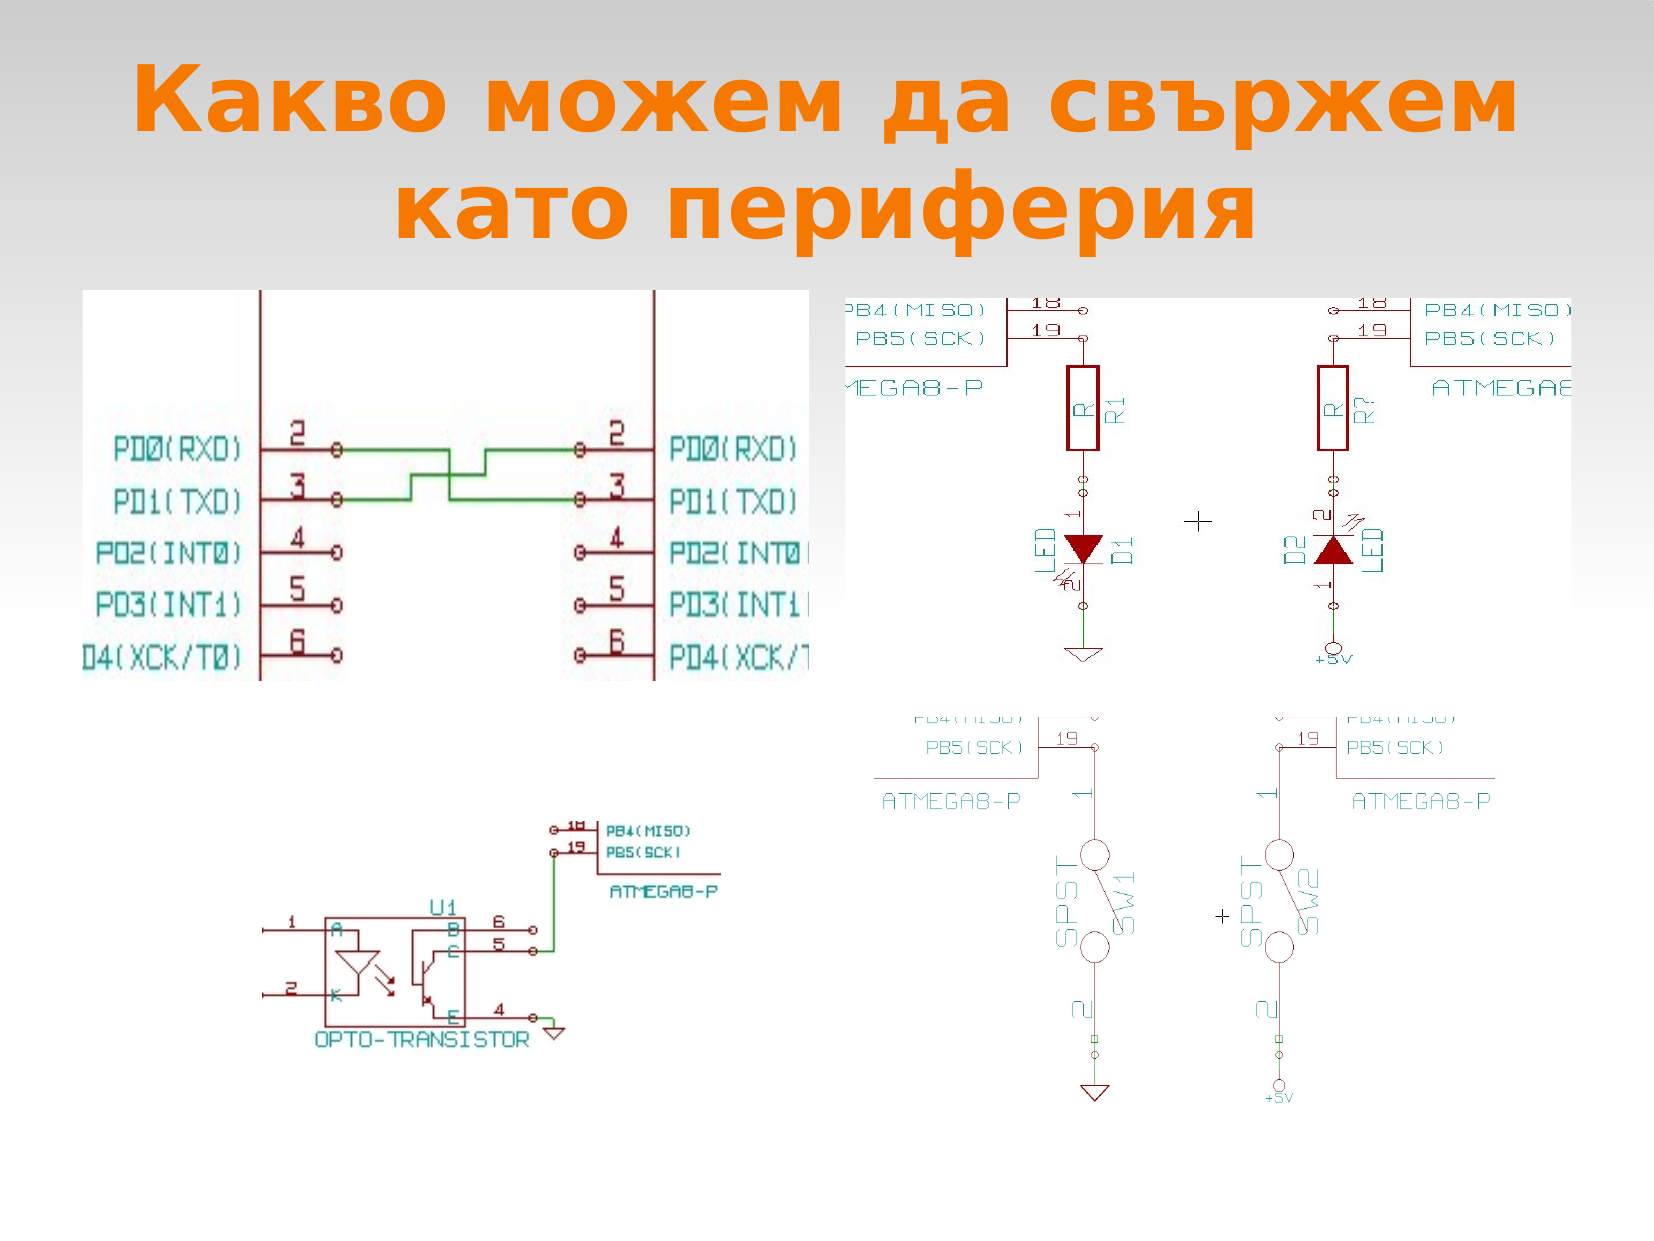

# Какво можем да свържем като периферия